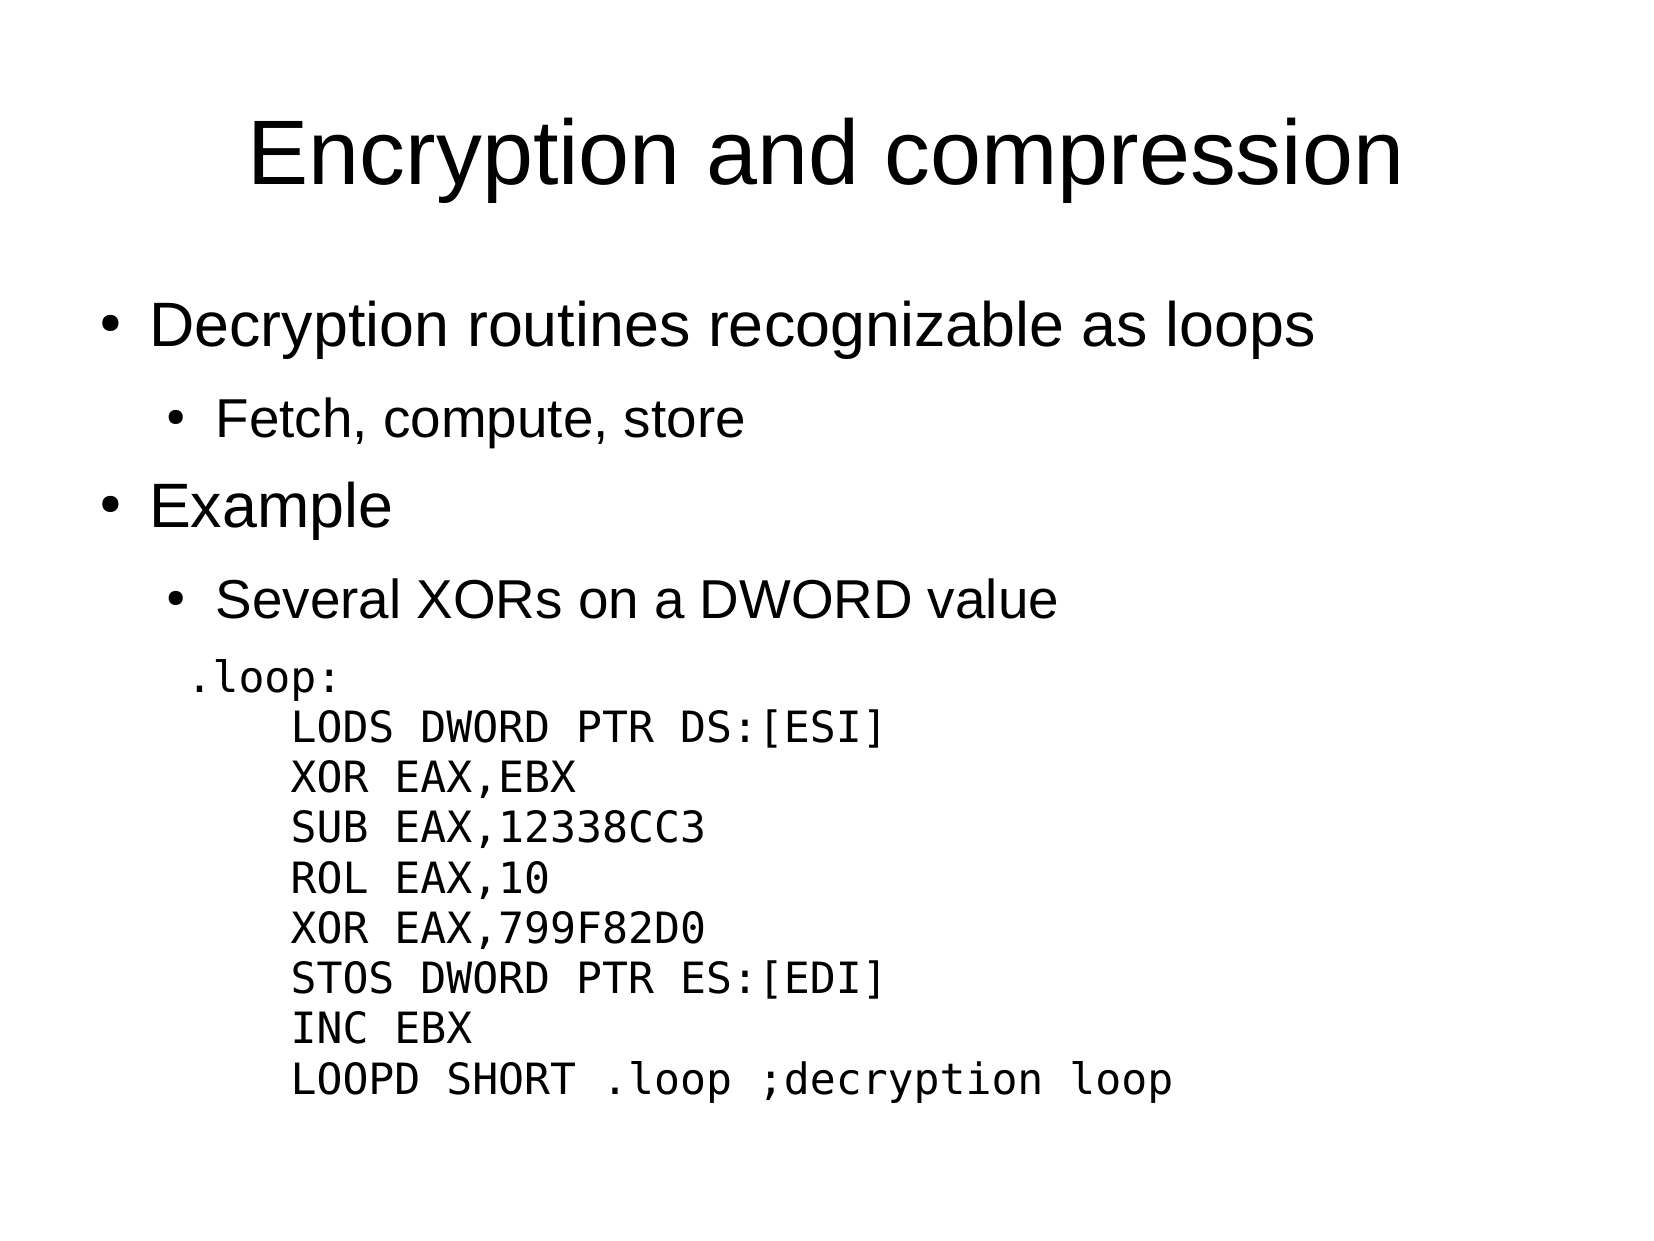

# Encryption and compression
Decryption routines recognizable as loops
Fetch, compute, store
Example
Several XORs on a DWORD value
 .loop:
 LODS DWORD PTR DS:[ESI]
 XOR EAX,EBX
 SUB EAX,12338CC3
 ROL EAX,10
 XOR EAX,799F82D0
 STOS DWORD PTR ES:[EDI]
 INC EBX
 LOOPD SHORT .loop ;decryption loop